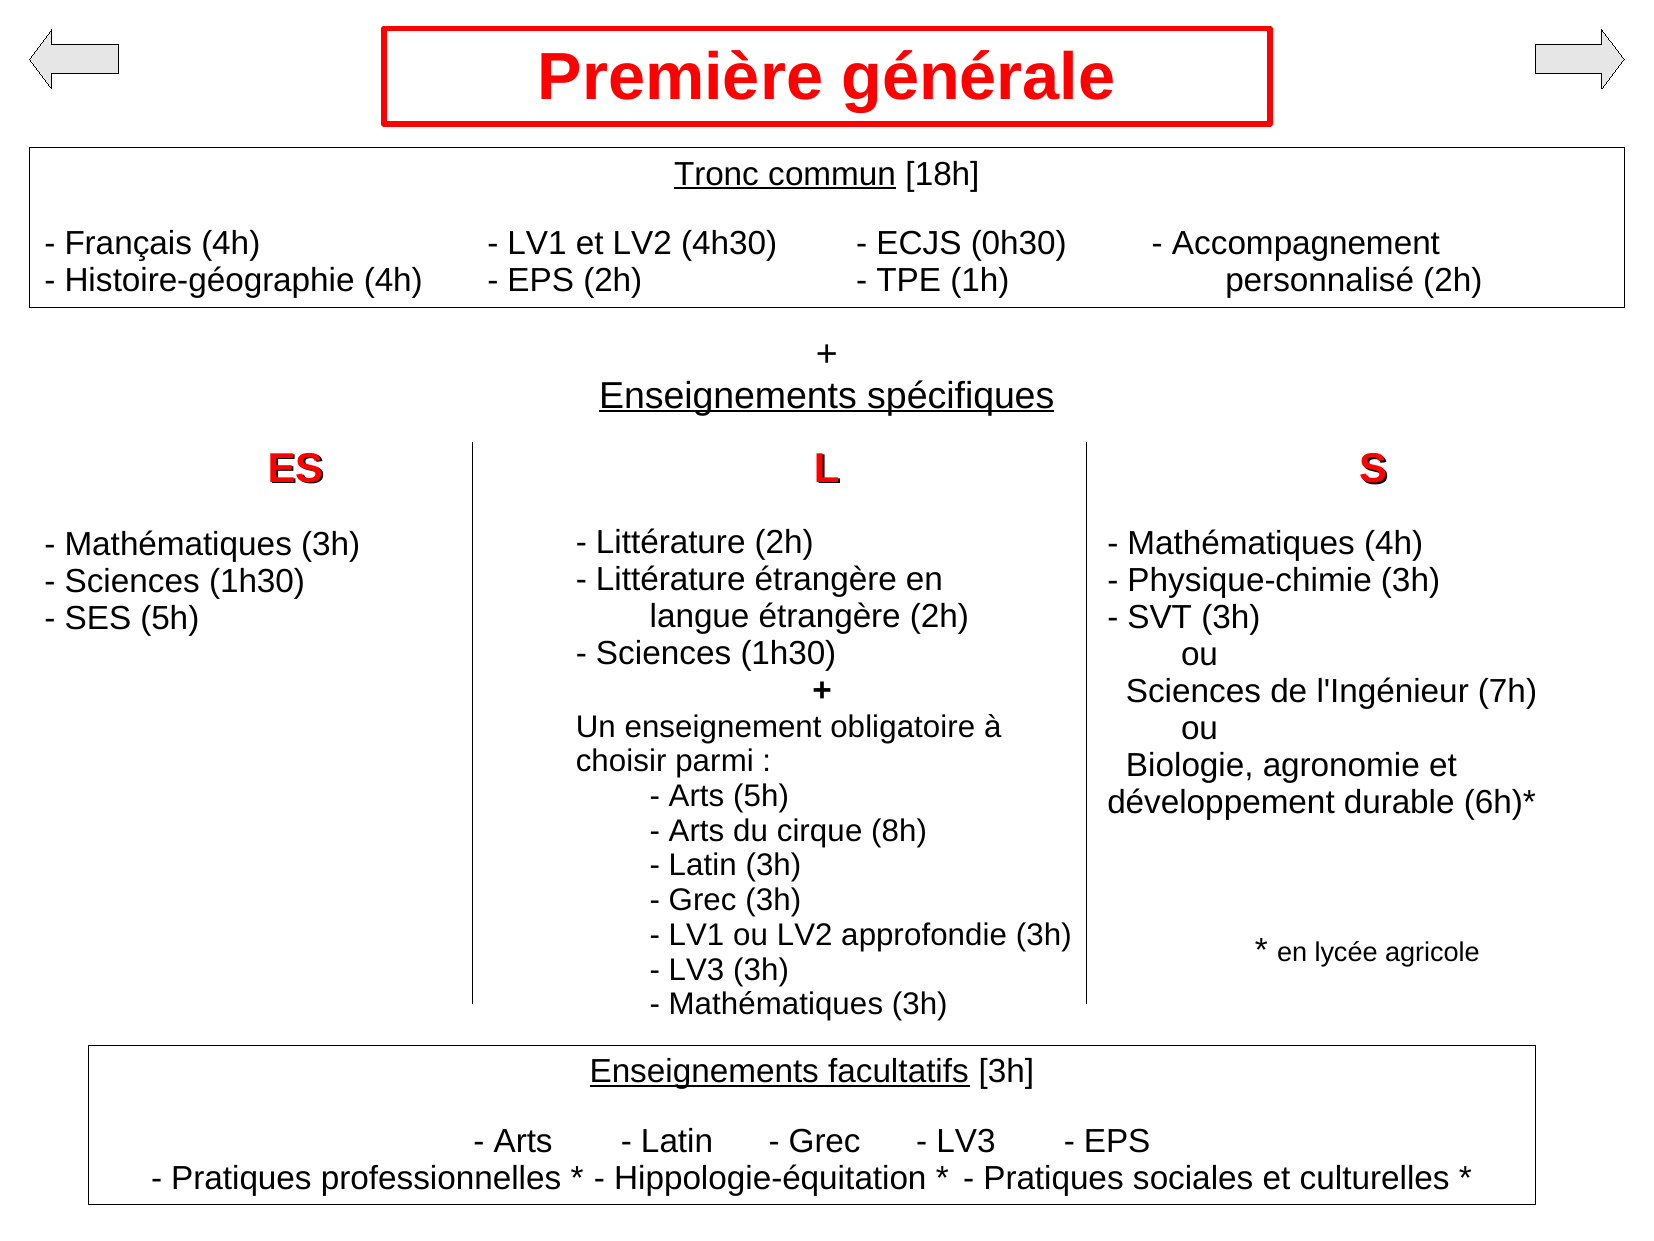

Première générale
Tronc commun [18h]
- Français (4h)				- LV1 et LV2 (4h30)		- ECJS (0h30)		- Accompagnement
- Histoire-géographie (4h)	- EPS (2h)			- TPE (1h) 			personnalisé (2h)
+
Enseignements spécifiques
ES
- Mathématiques (3h)
- Sciences (1h30)
- SES (5h)
L
- Littérature (2h)
- Littérature étrangère en 		langue étrangère (2h)
- Sciences (1h30)
+
Un enseignement obligatoire à choisir parmi :
	- Arts (5h)
	- Arts du cirque (8h)
	- Latin (3h)
	- Grec (3h)
	- LV1 ou LV2 approfondie (3h)
	- LV3 (3h)
	- Mathématiques (3h)
S
- Mathématiques (4h)
- Physique-chimie (3h)
- SVT (3h)
	ou
 Sciences de l'Ingénieur (7h)
	ou
 Biologie, agronomie et 		développement durable (6h)*
		* en lycée agricole
Enseignements facultatifs [3h]
- Arts	- Latin	- Grec	- LV3	- EPS
- Pratiques professionnelles *	- Hippologie-équitation *	- Pratiques sociales et culturelles *